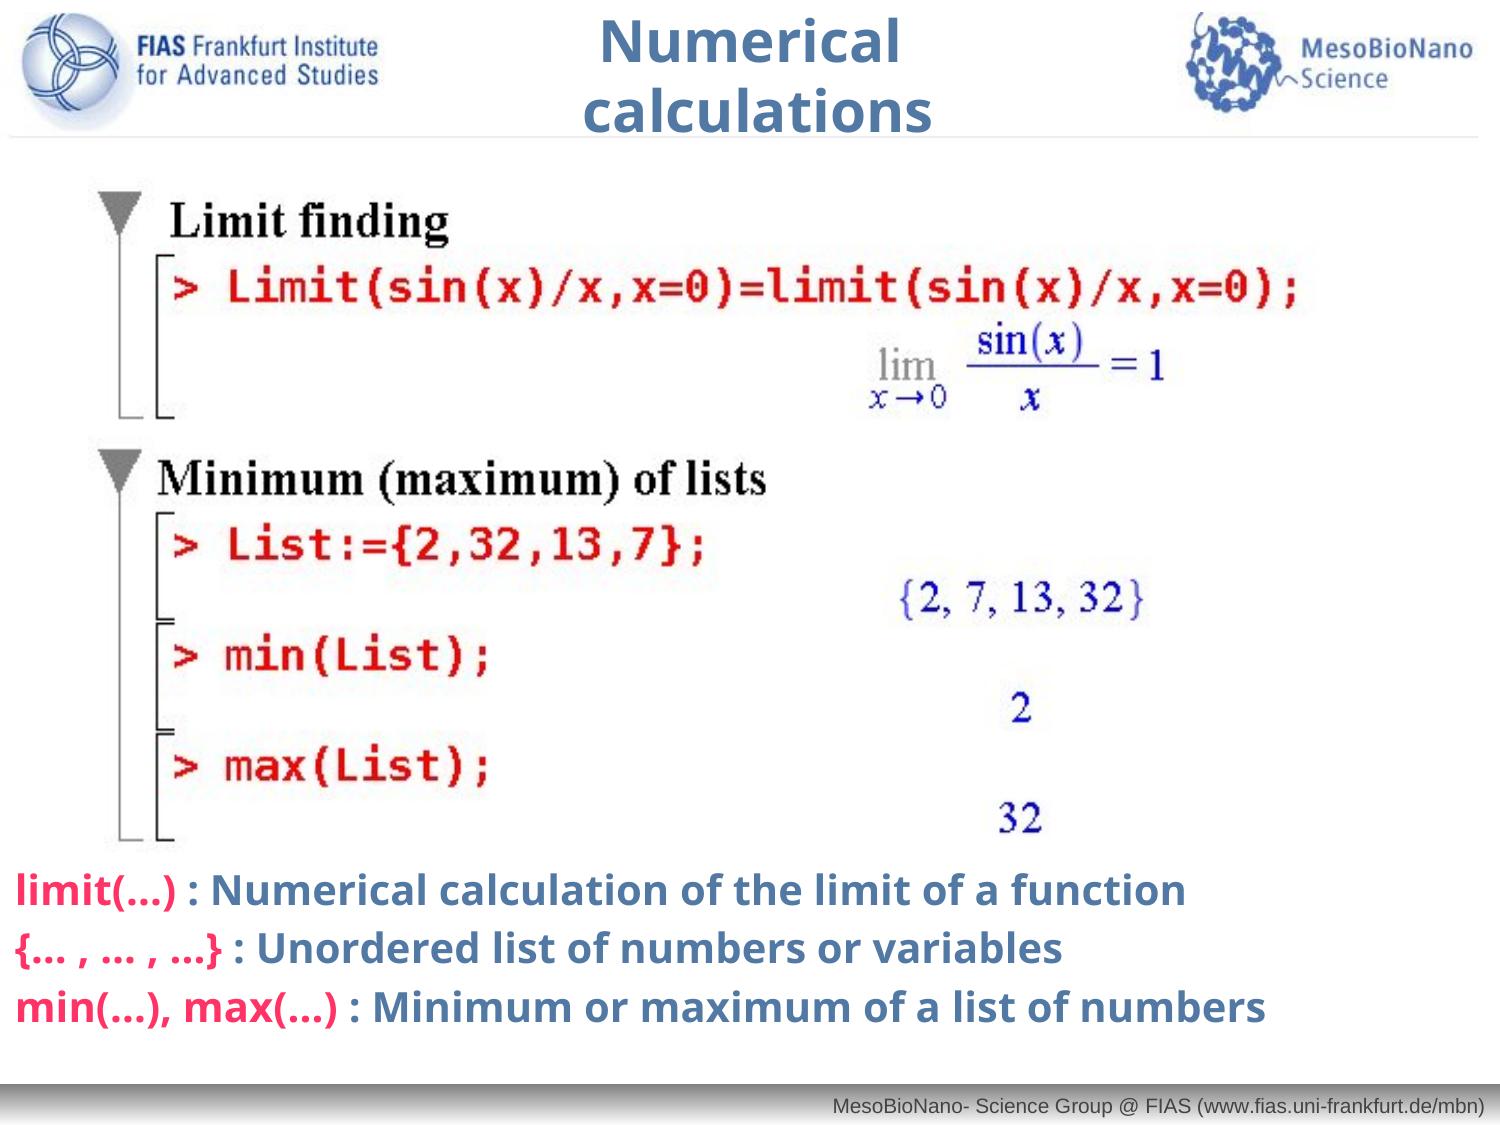

# Numerical calculations
limit(...) : Numerical calculation of the limit of a function
{… , … , ...} : Unordered list of numbers or variables
min(...), max(...) : Minimum or maximum of a list of numbers